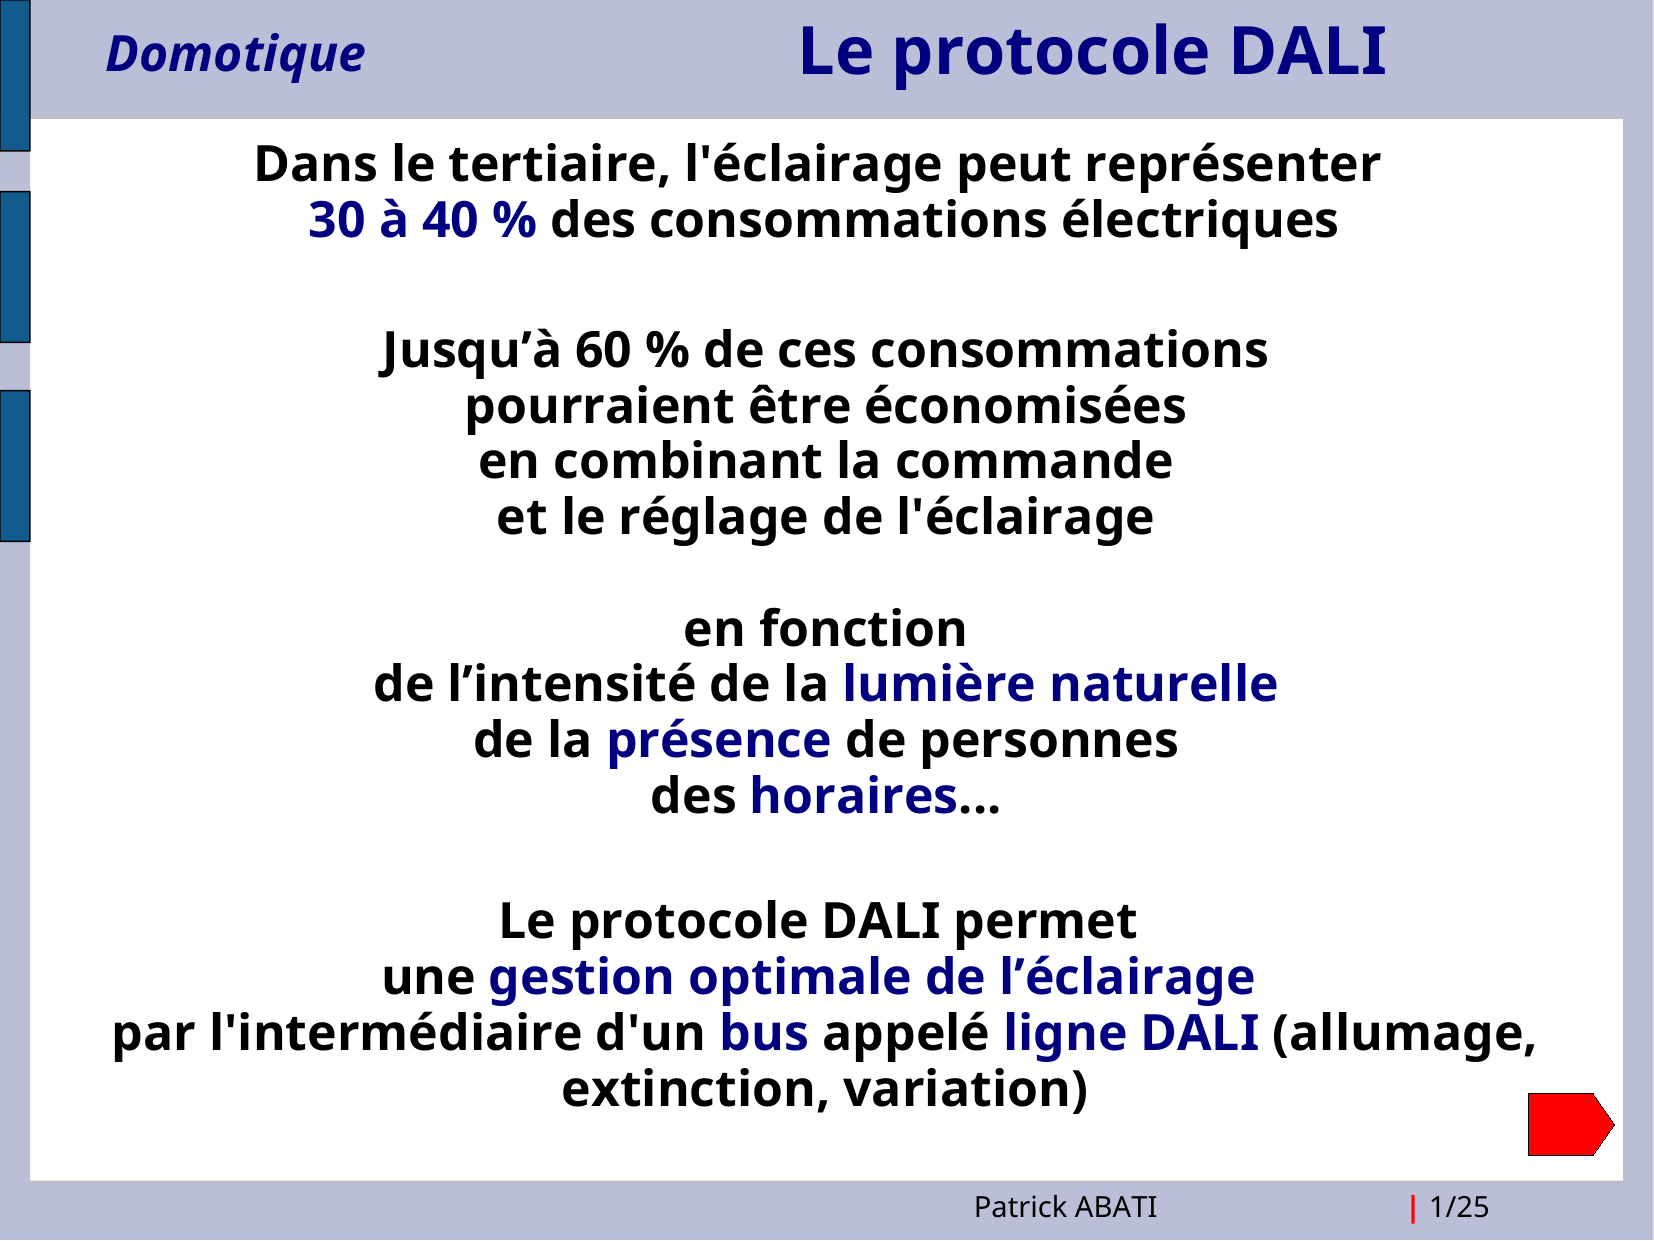

Dans le tertiaire, l'éclairage peut représenter
30 à 40 % des consommations électriques
Jusqu’à 60 % de ces consommations
pourraient être économisées
en combinant la commande
et le réglage de l'éclairage
en fonction
de l’intensité de la lumière naturelle
de la présence de personnes
des horaires...
Le protocole DALI permet
une gestion optimale de l’éclairage
par l'intermédiaire d'un bus appelé ligne DALI (allumage, extinction, variation)